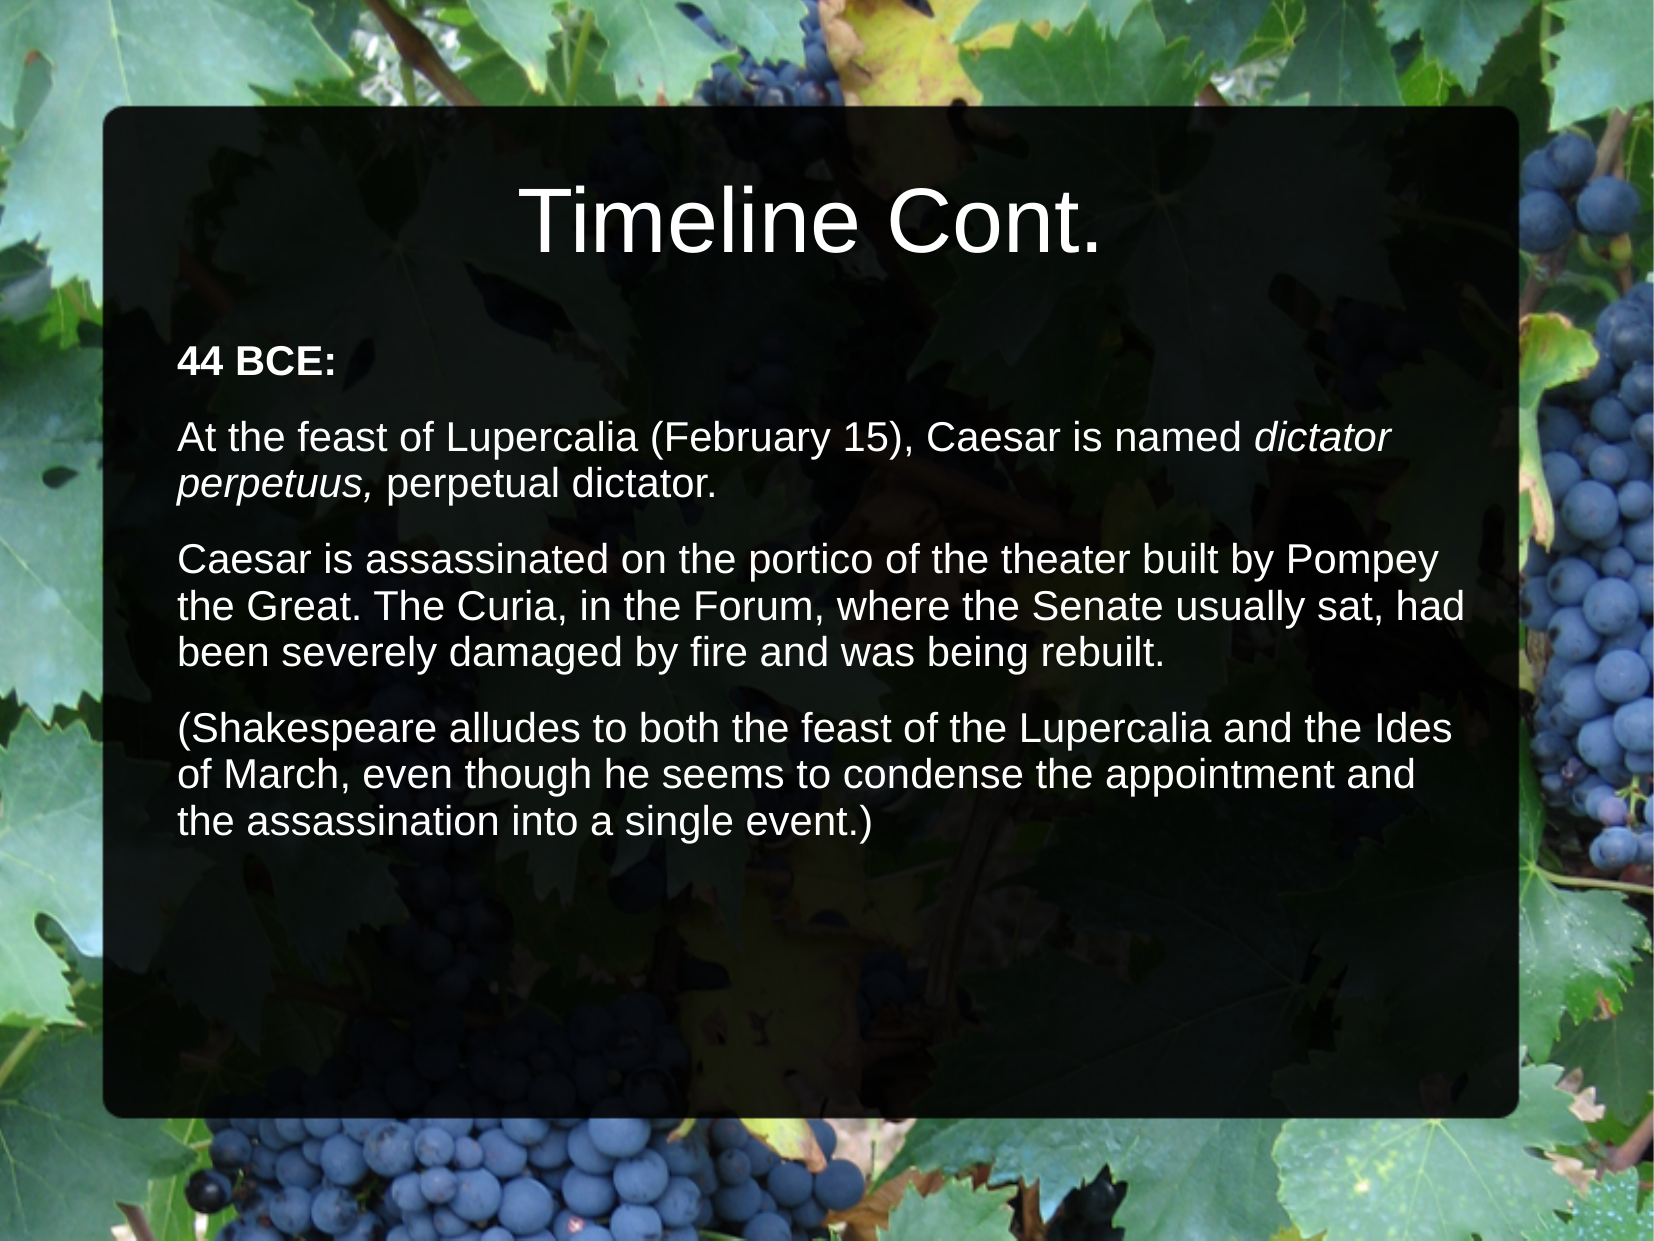

# Timeline Cont.
44 BCE:
At the feast of Lupercalia (February 15), Caesar is named dictator perpetuus, perpetual dictator.
Caesar is assassinated on the portico of the theater built by Pompey the Great. The Curia, in the Forum, where the Senate usually sat, had been severely damaged by fire and was being rebuilt.
(Shakespeare alludes to both the feast of the Lupercalia and the Ides of March, even though he seems to condense the appointment and the assassination into a single event.)